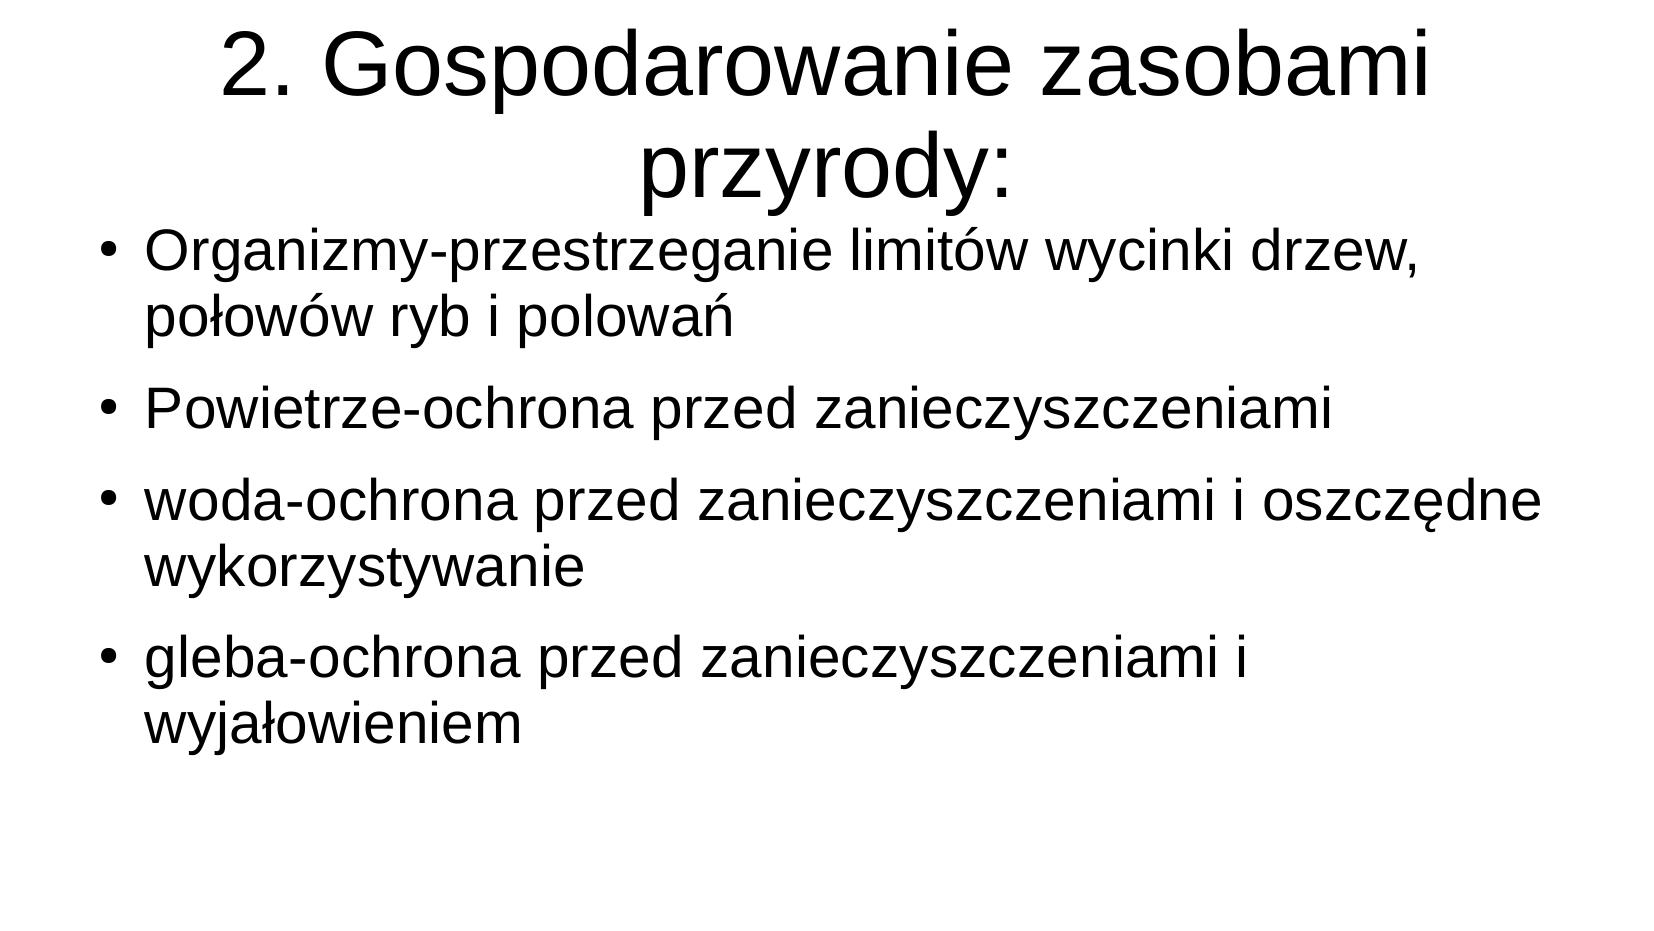

# 2. Gospodarowanie zasobami przyrody:
Organizmy-przestrzeganie limitów wycinki drzew, połowów ryb i polowań
Powietrze-ochrona przed zanieczyszczeniami
woda-ochrona przed zanieczyszczeniami i oszczędne wykorzystywanie
gleba-ochrona przed zanieczyszczeniami i wyjałowieniem